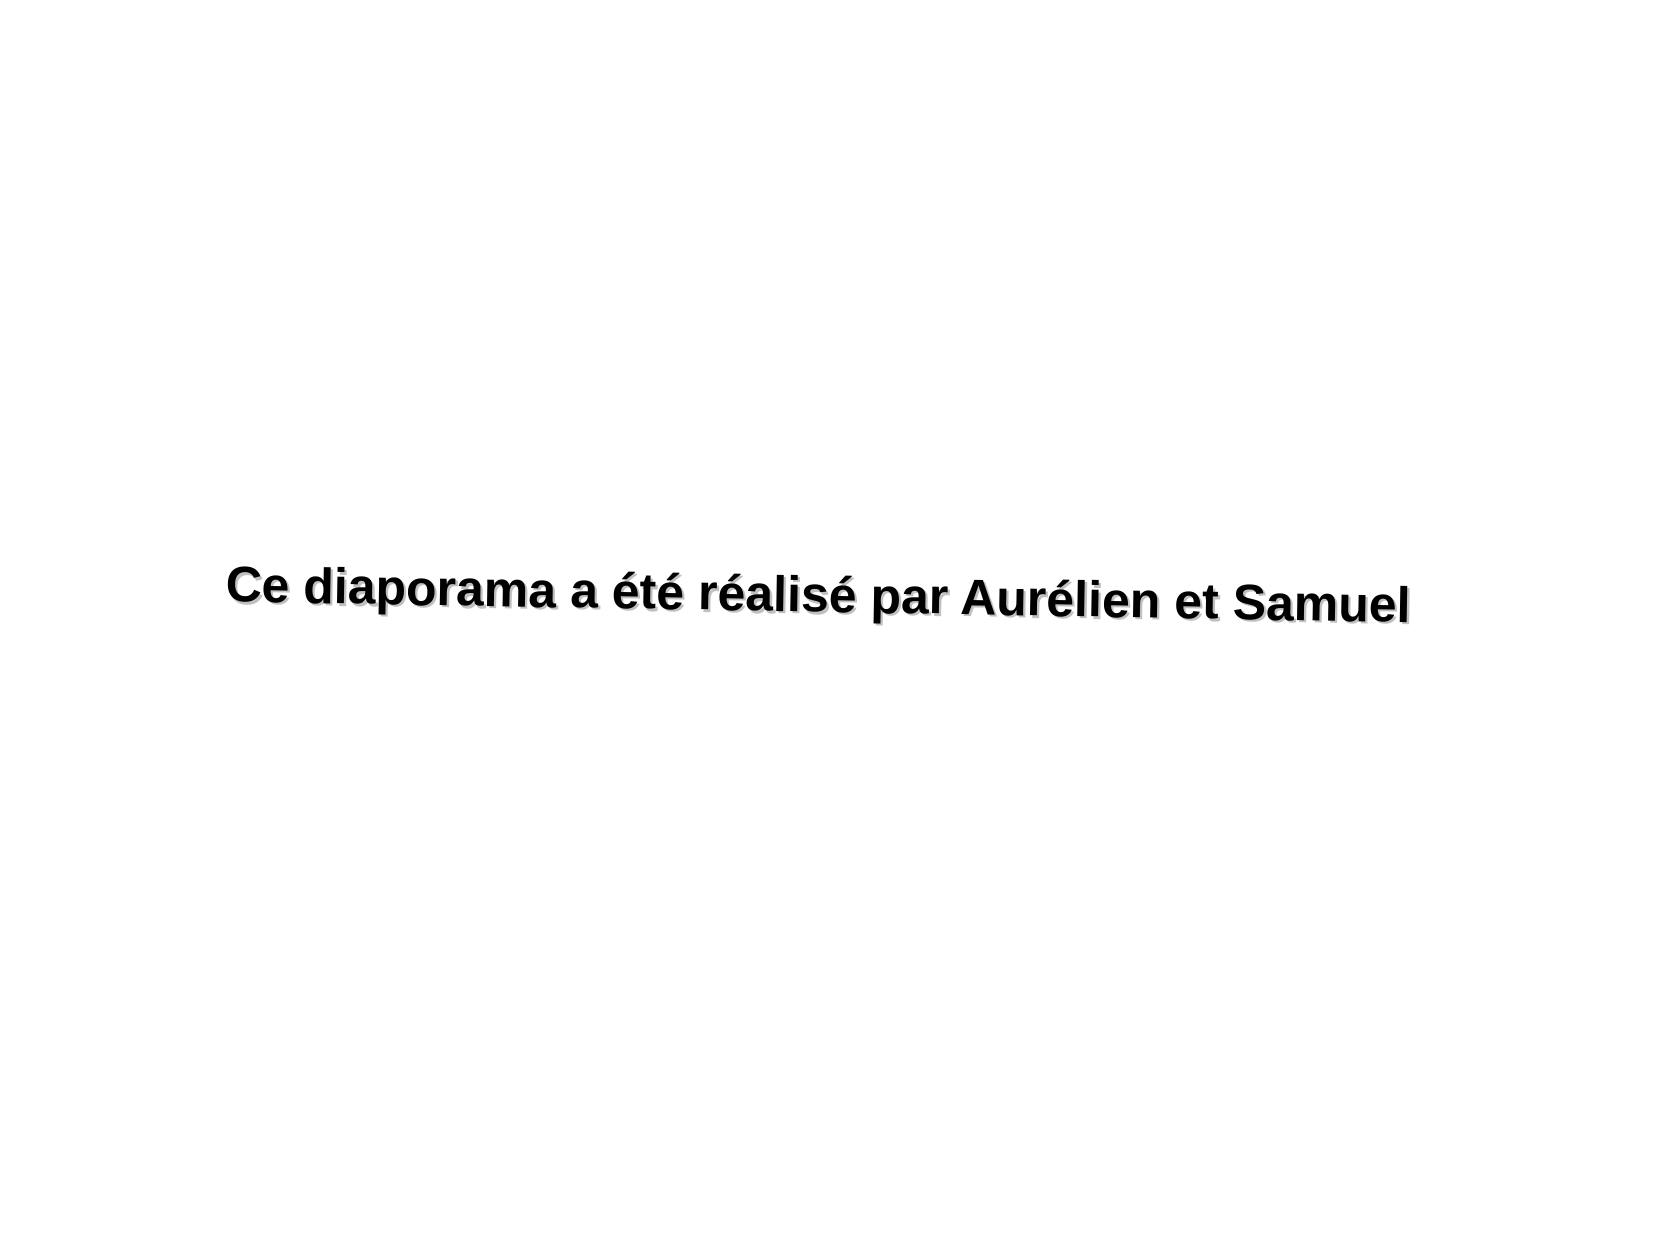

Ce diaporama a été réalisé par Aurélien et Samuel